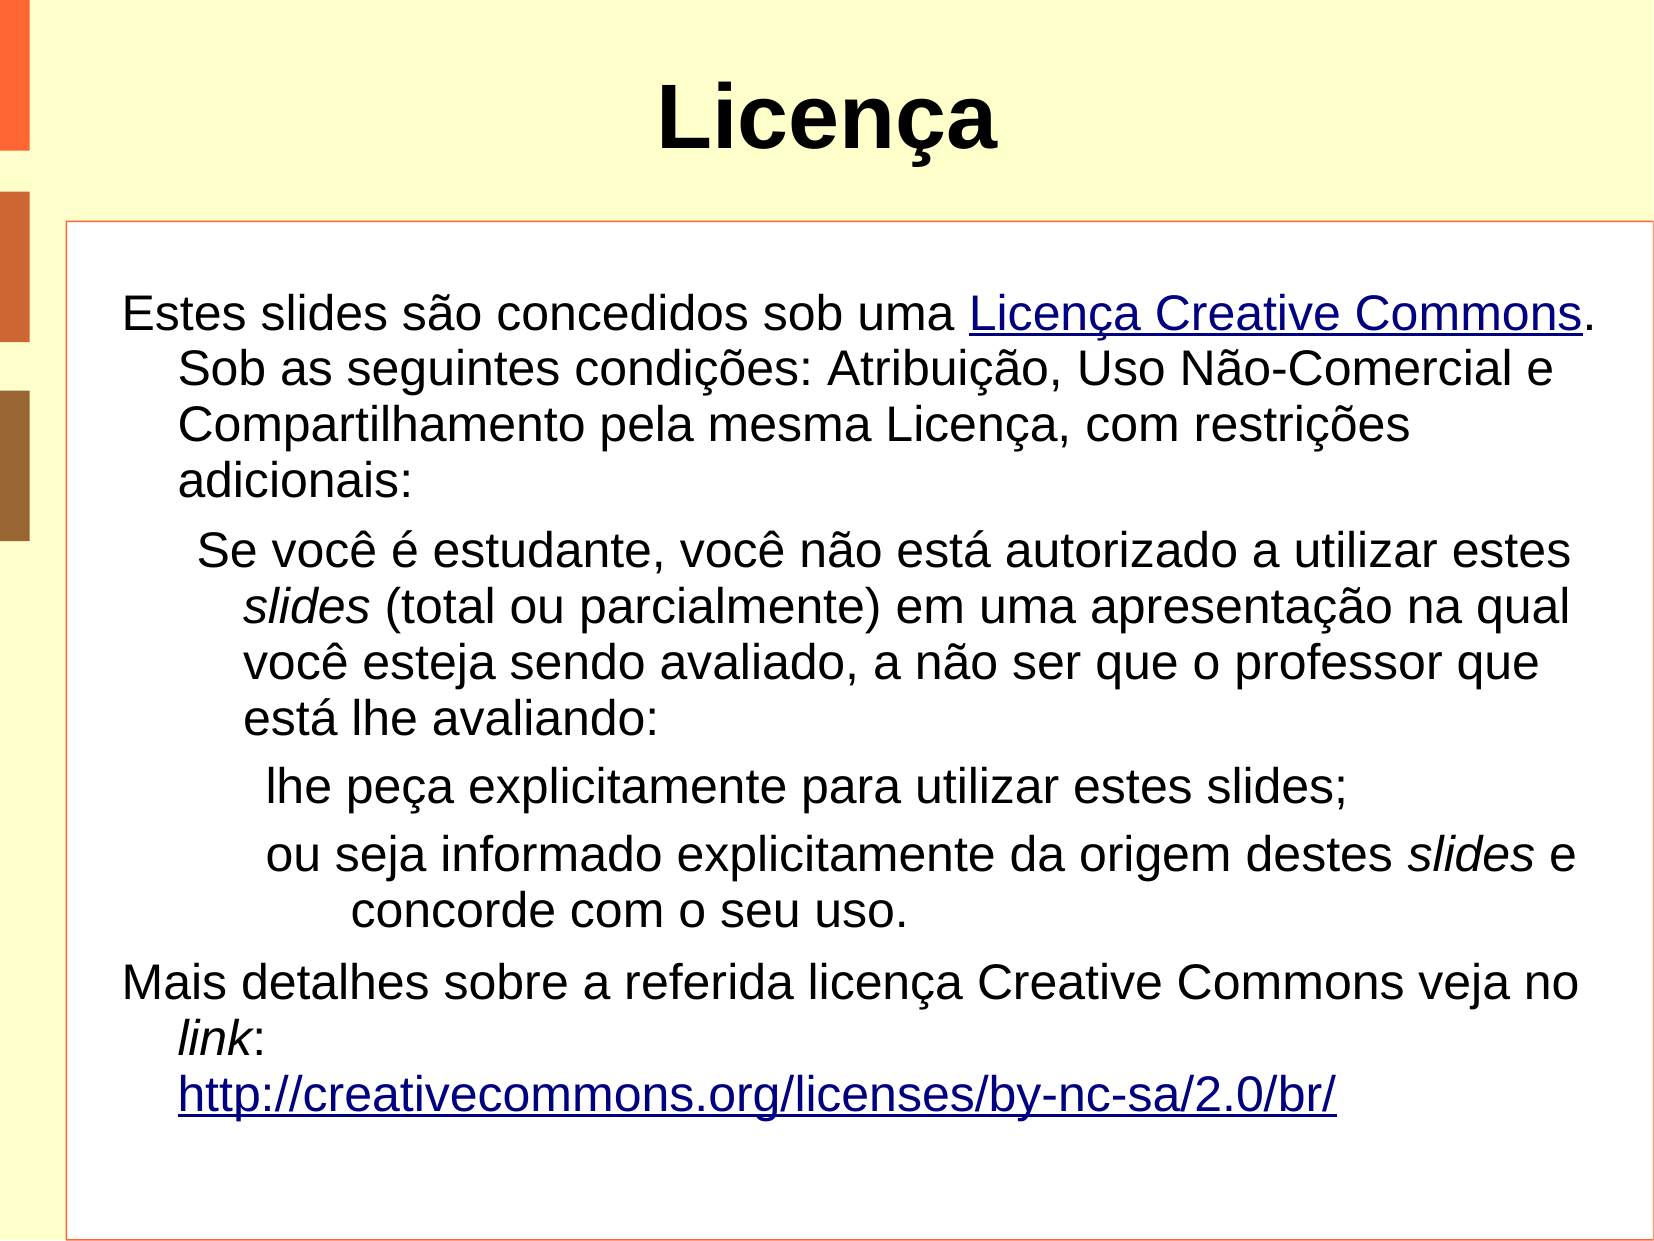

# Licença
Estes slides são concedidos sob uma Licença Creative Commons. Sob as seguintes condições: Atribuição, Uso Não-Comercial e Compartilhamento pela mesma Licença, com restrições adicionais:
Se você é estudante, você não está autorizado a utilizar estes slides (total ou parcialmente) em uma apresentação na qual você esteja sendo avaliado, a não ser que o professor que está lhe avaliando:
lhe peça explicitamente para utilizar estes slides;
ou seja informado explicitamente da origem destes slides e concorde com o seu uso.
Mais detalhes sobre a referida licença Creative Commons veja no link:
http://creativecommons.org/licenses/by-nc-sa/2.0/br/